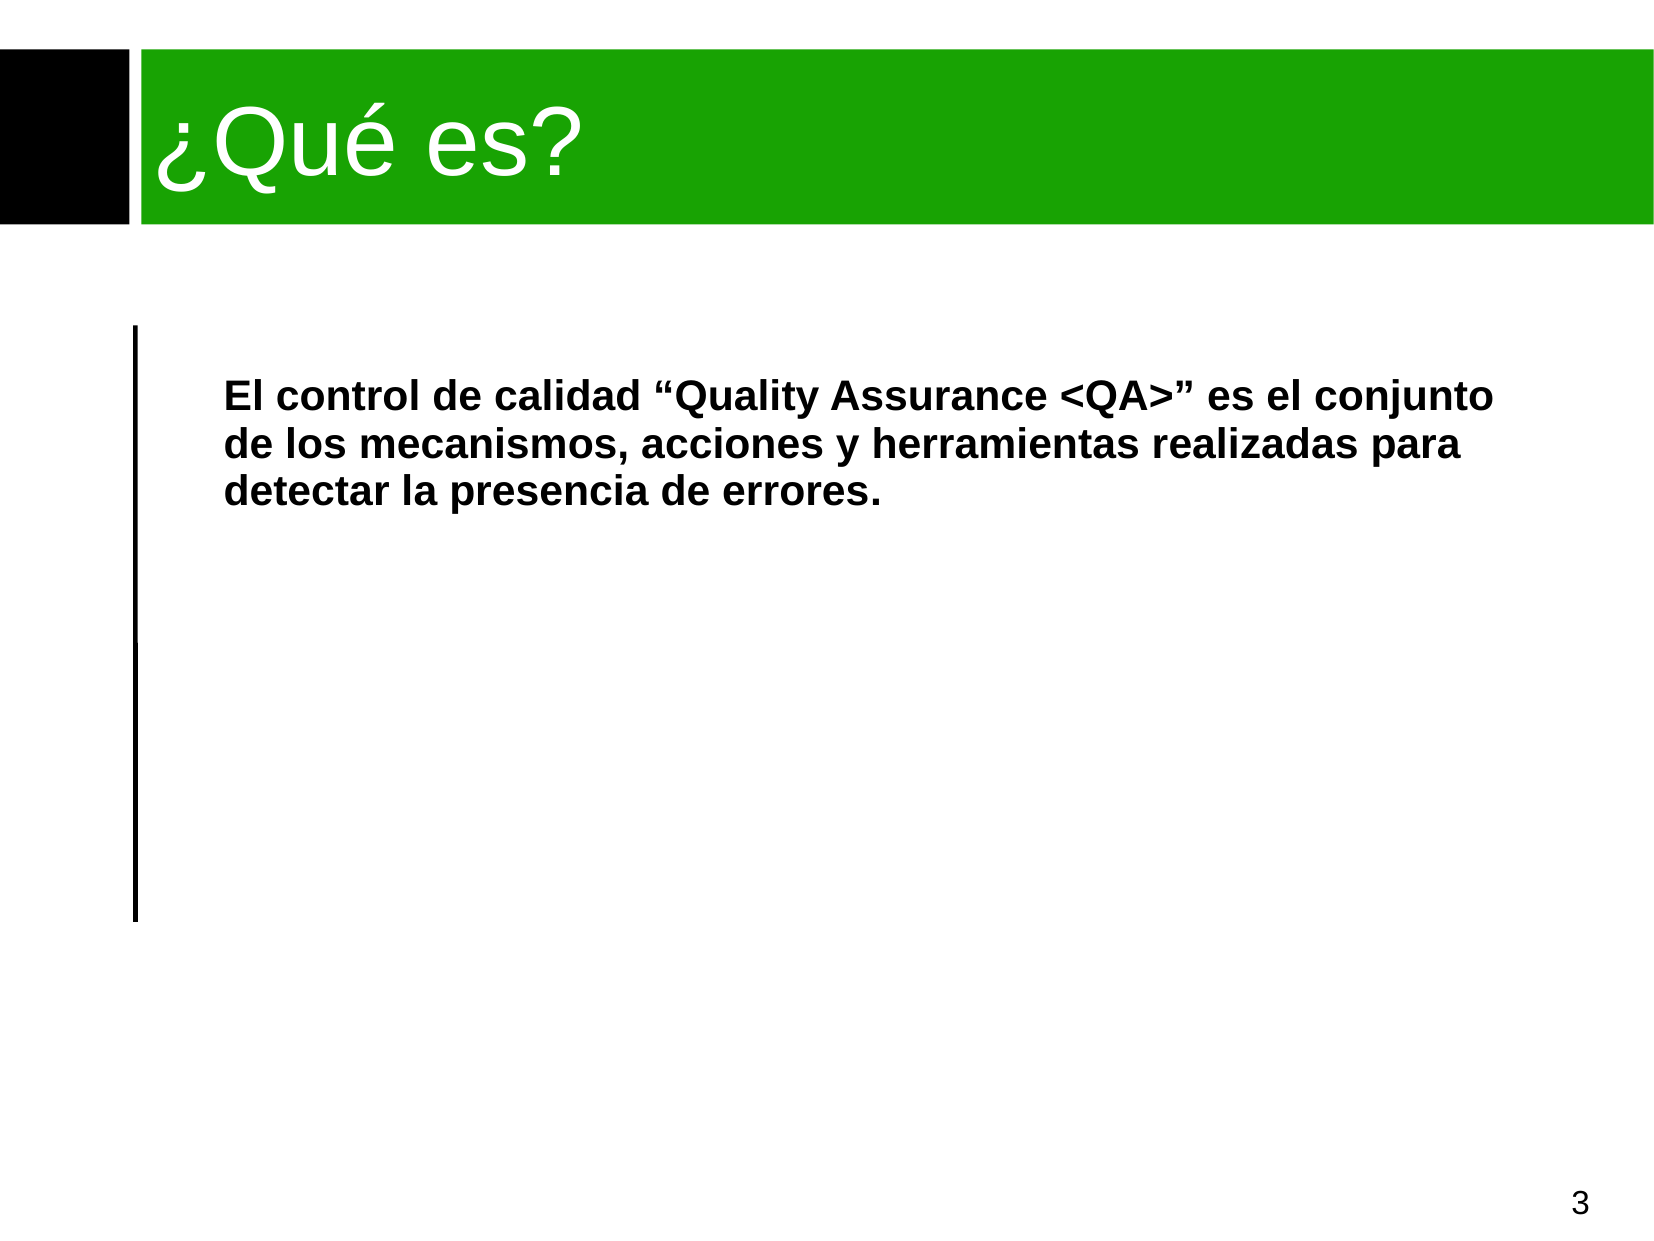

# ¿Qué es?
El control de calidad “Quality Assurance <QA>” es el conjunto de los mecanismos, acciones y herramientas realizadas para detectar la presencia de errores​.